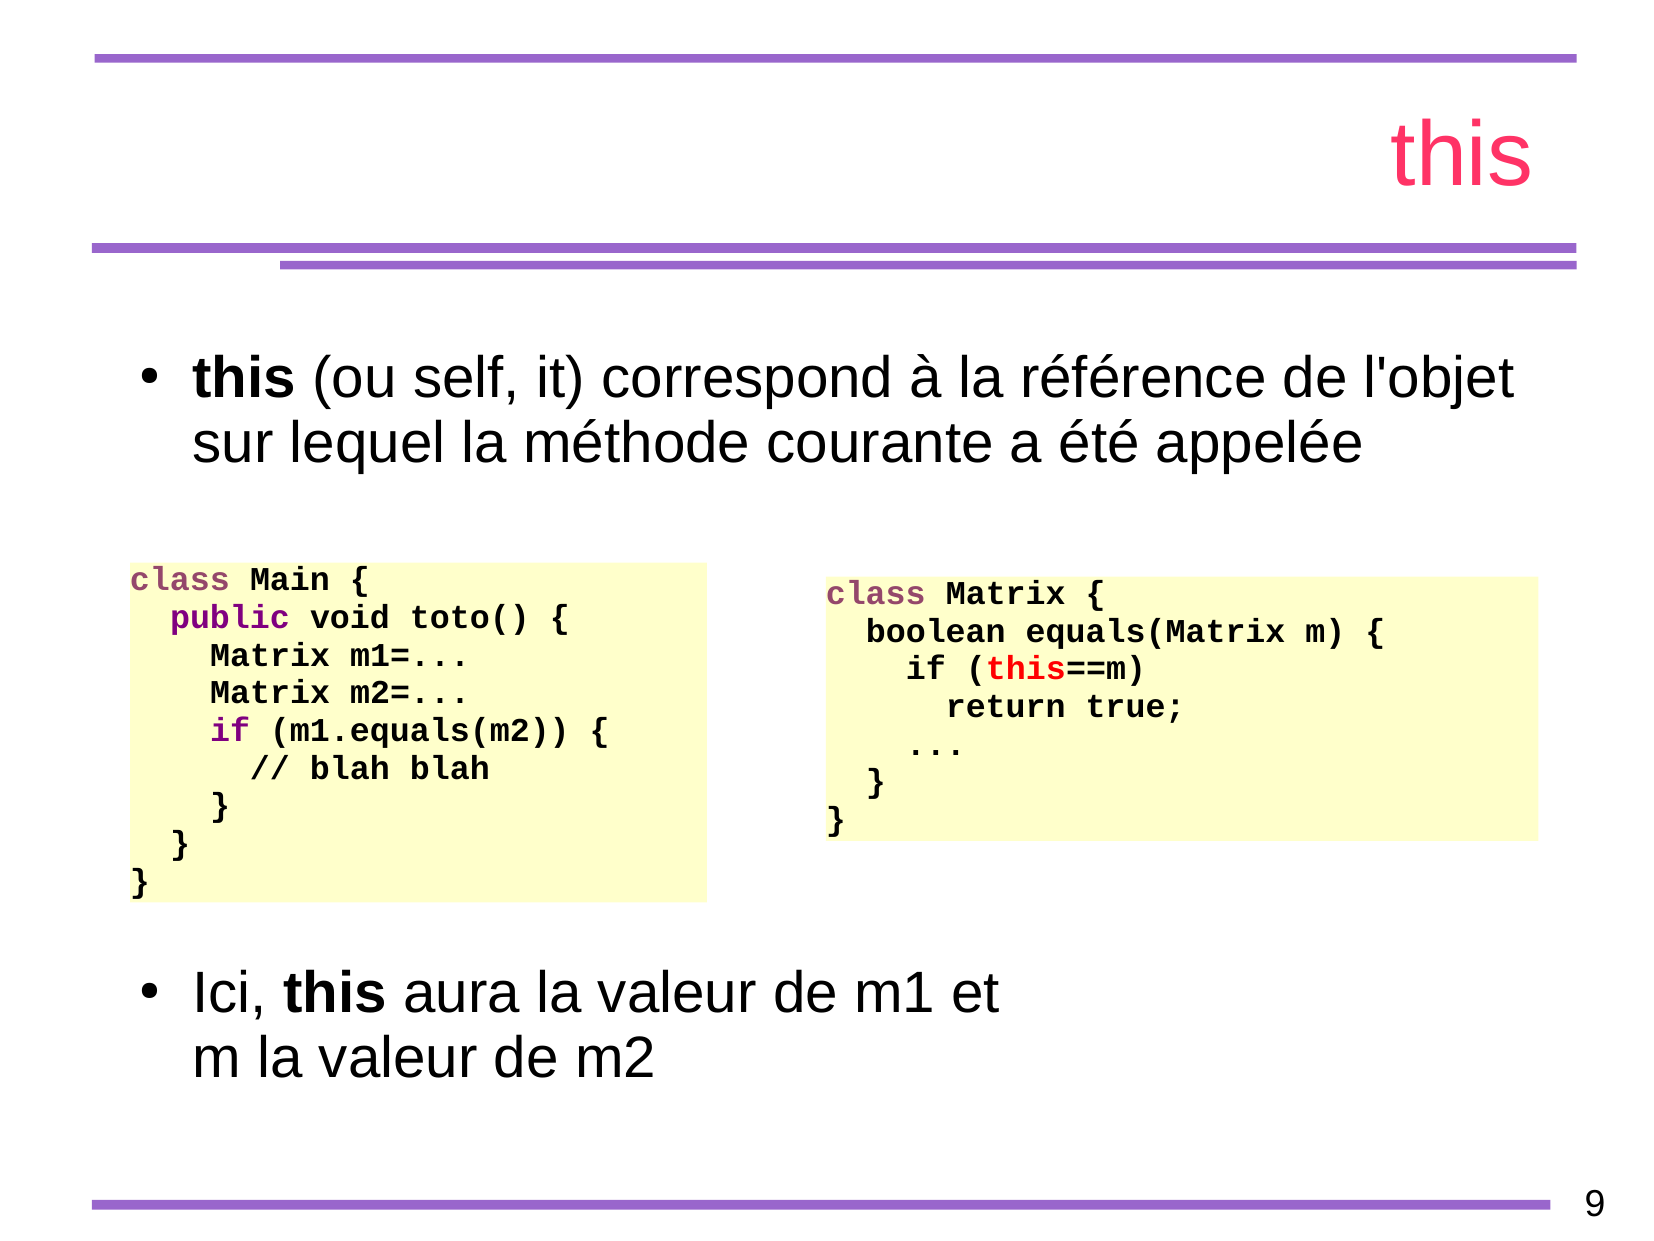

# this
this (ou self, it) correspond à la référence de l'objet sur lequel la méthode courante a été appelée
Ici, this aura la valeur de m1 et
m la valeur de m2
class Main {
 public void toto() {
 Matrix m1=...
 Matrix m2=...
 if (m1.equals(m2)) {
 // blah blah
 }
 }
}
class Matrix {
 boolean equals(Matrix m) {
 if (this==m)
 return true;
 ...
 }
}